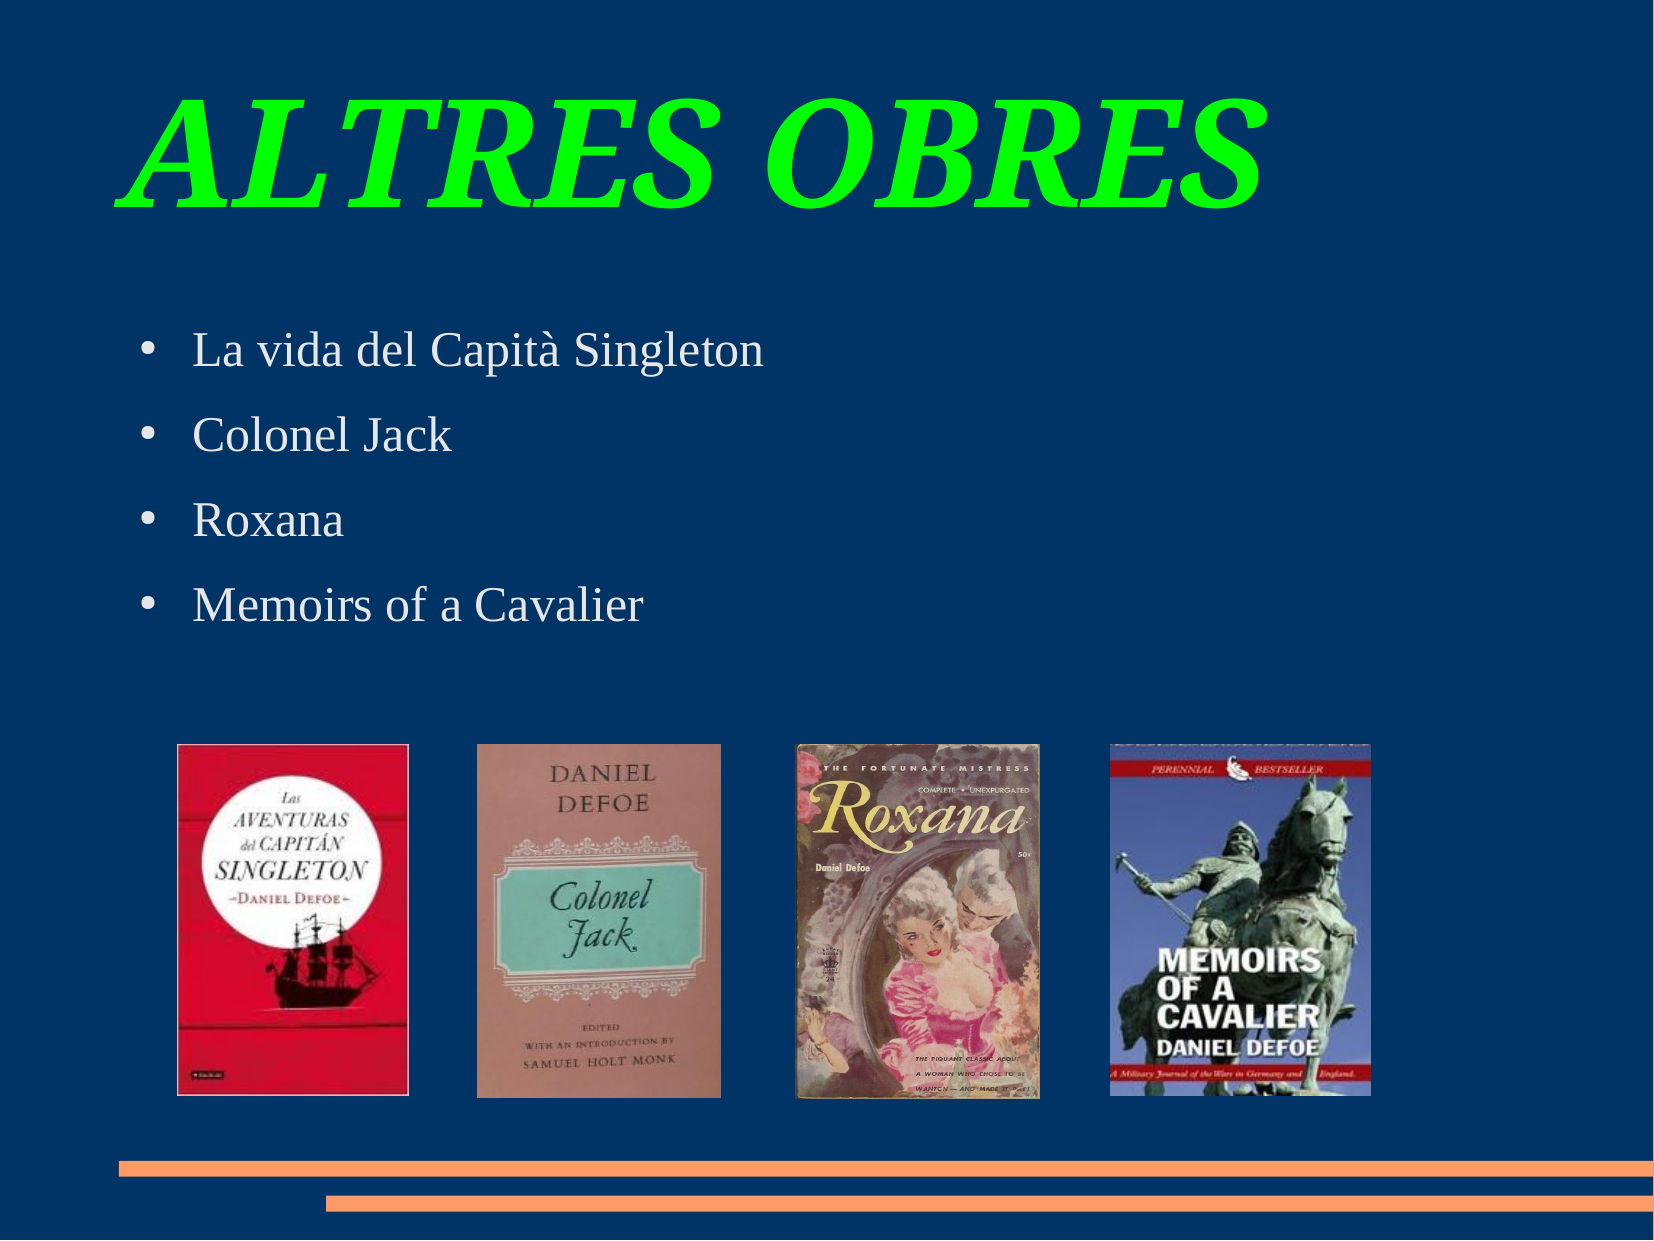

# ALTRES OBRES
La vida del Capità Singleton
Colonel Jack
Roxana
Memoirs of a Cavalier